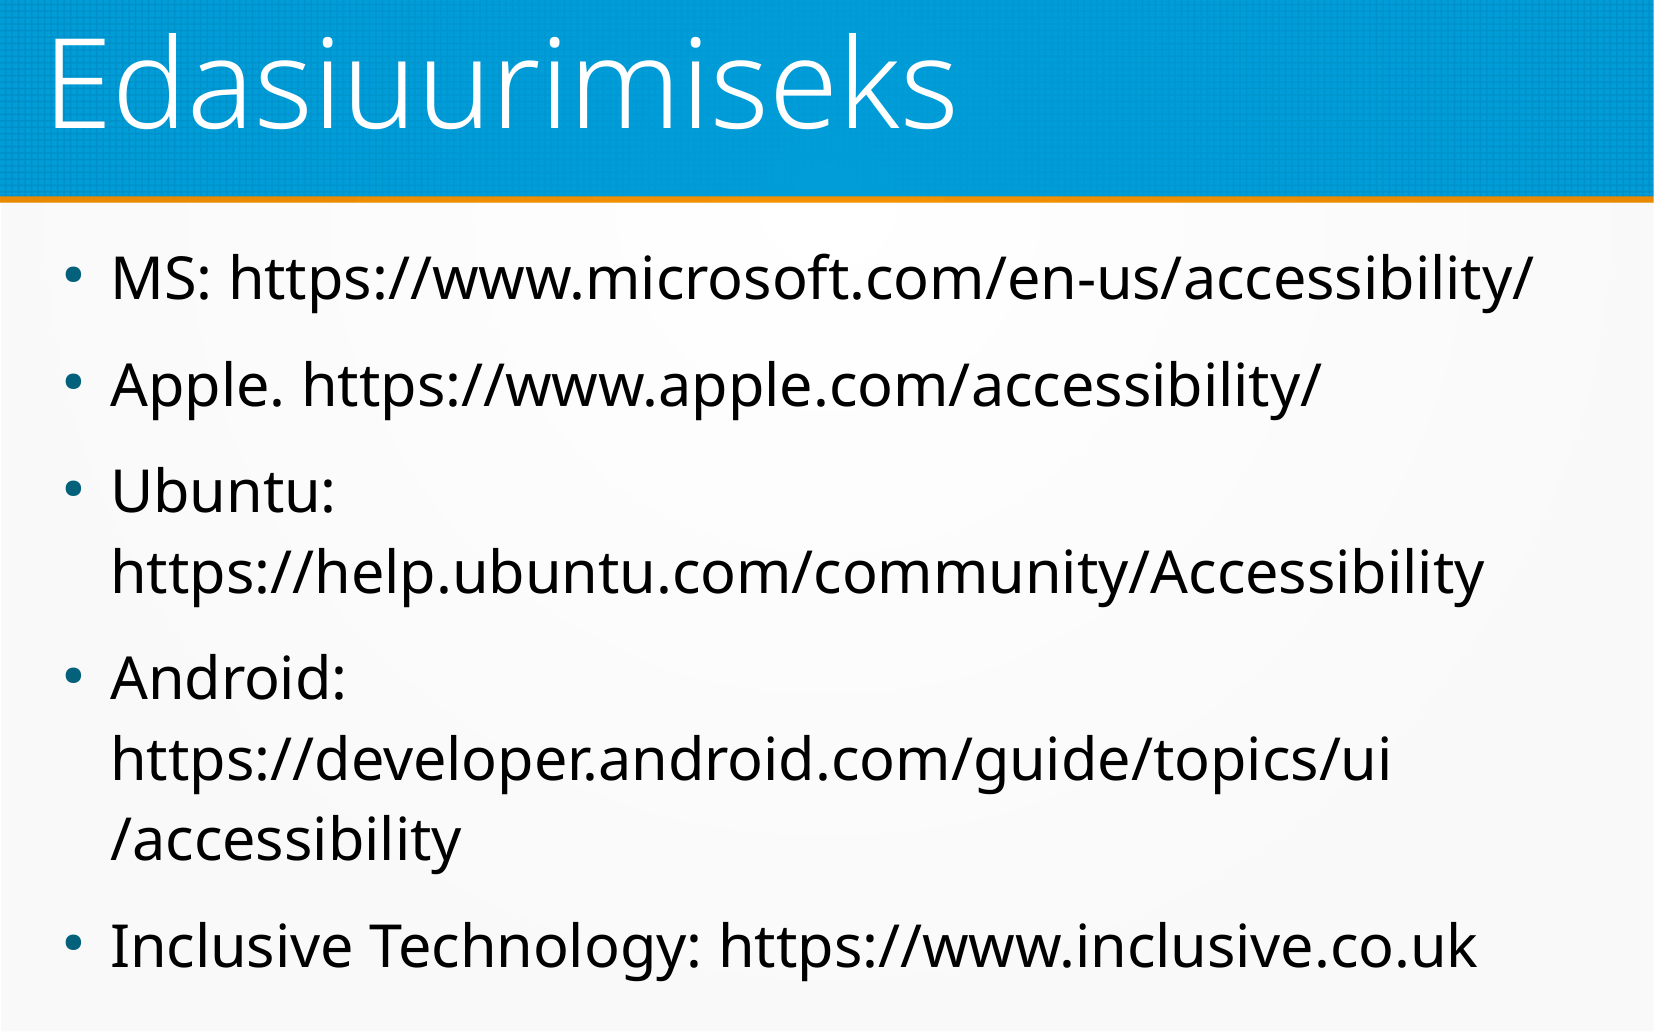

# Edasiuurimiseks
MS: https://www.microsoft.com/en-us/accessibility/
Apple. https://www.apple.com/accessibility/
Ubuntu: https://help.ubuntu.com/community/Accessibility
Android: https://developer.android.com/guide/topics/ui /accessibility
Inclusive Technology: https://www.inclusive.co.uk